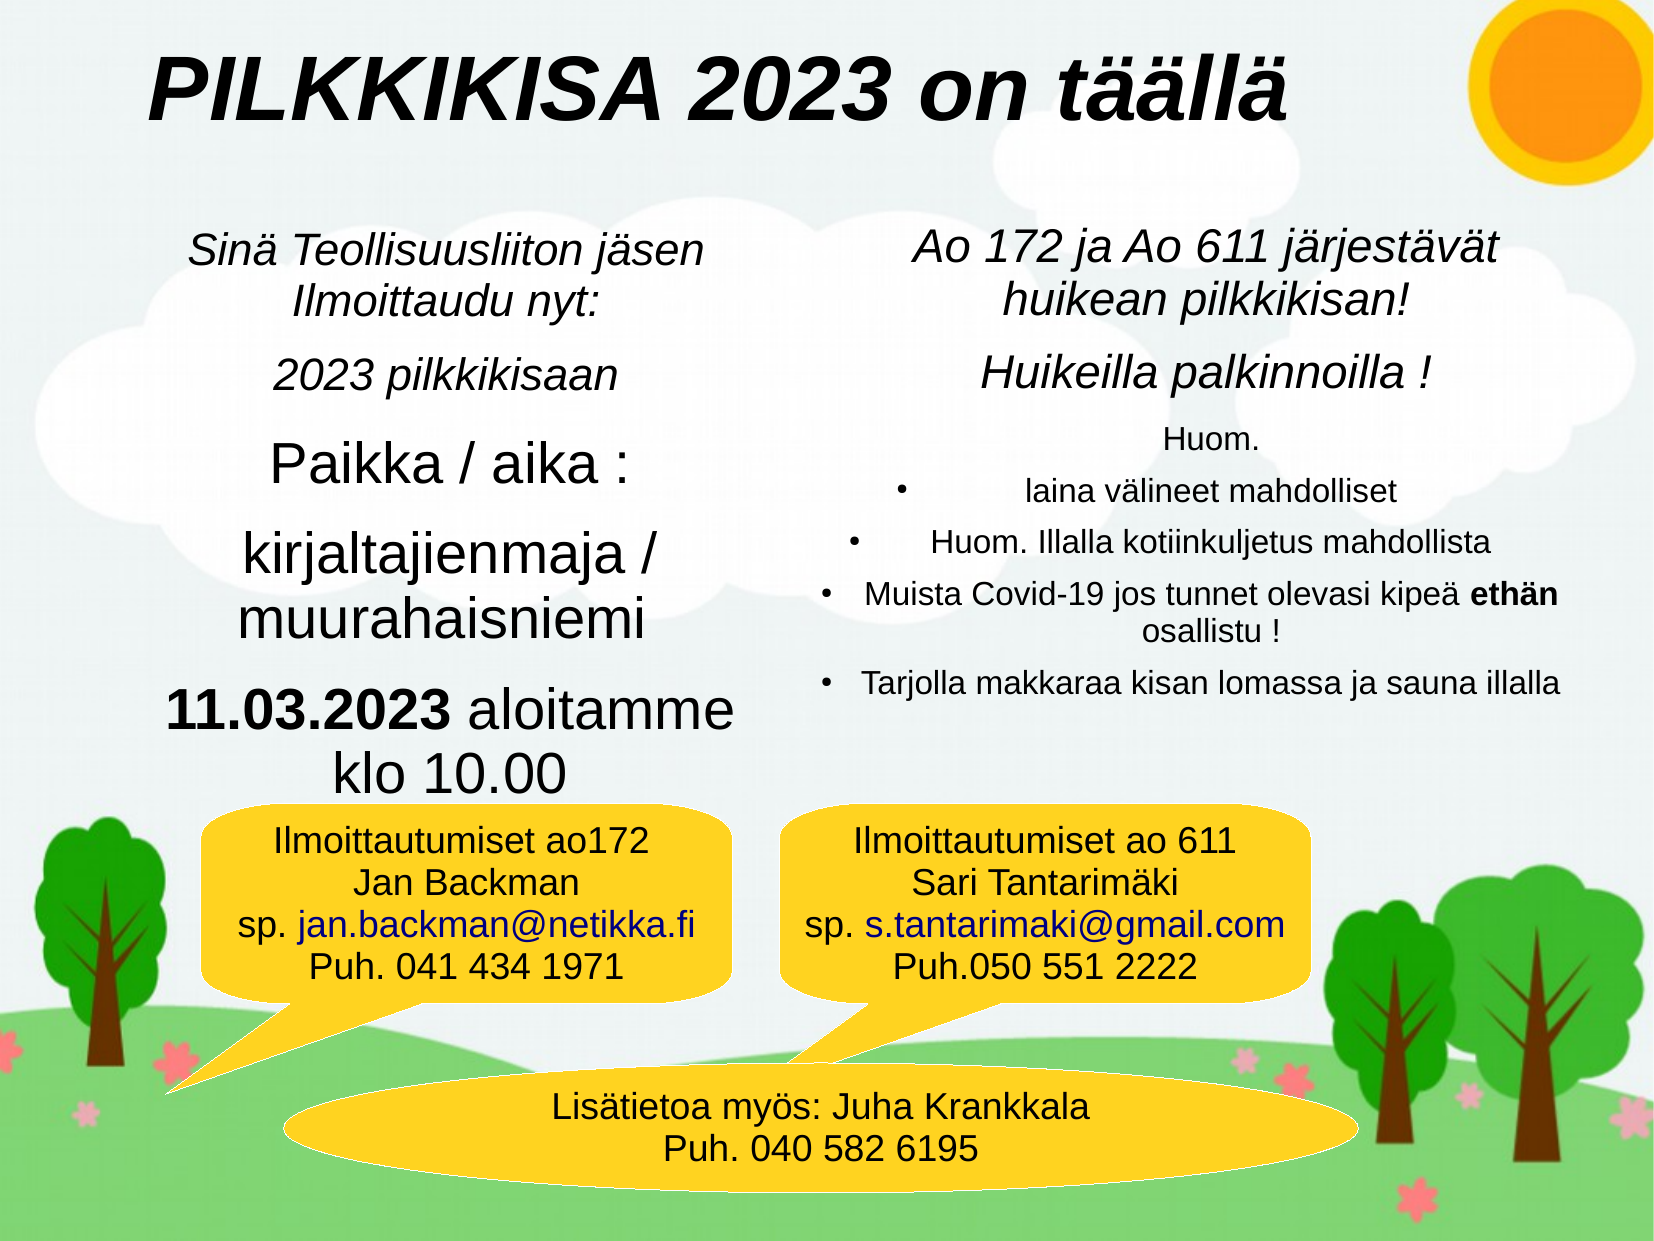

# PILKKIKISA 2023 on täällä
Ao 172 ja Ao 611 järjestävät huikean pilkkikisan!
Huikeilla palkinnoilla !
Sinä Teollisuusliiton jäsen Ilmoittaudu nyt:
 2023 pilkkikisaan
Huom.
laina välineet mahdolliset
Huom. Illalla kotiinkuljetus mahdollista
Muista Covid-19 jos tunnet olevasi kipeä ethän osallistu !
Tarjolla makkaraa kisan lomassa ja sauna illalla
Paikka / aika :
kirjaltajienmaja / muurahaisniemi
11.03.2023 aloitamme klo 10.00
Ilmoittautumiset ao172
Jan Backman
sp. jan.backman@netikka.fi
Puh. 041 434 1971
Ilmoittautumiset ao 611
Sari Tantarimäki
sp. s.tantarimaki@gmail.com
Puh.050 551 2222
Lisätietoa myös: Juha Krankkala
Puh. 040 582 6195